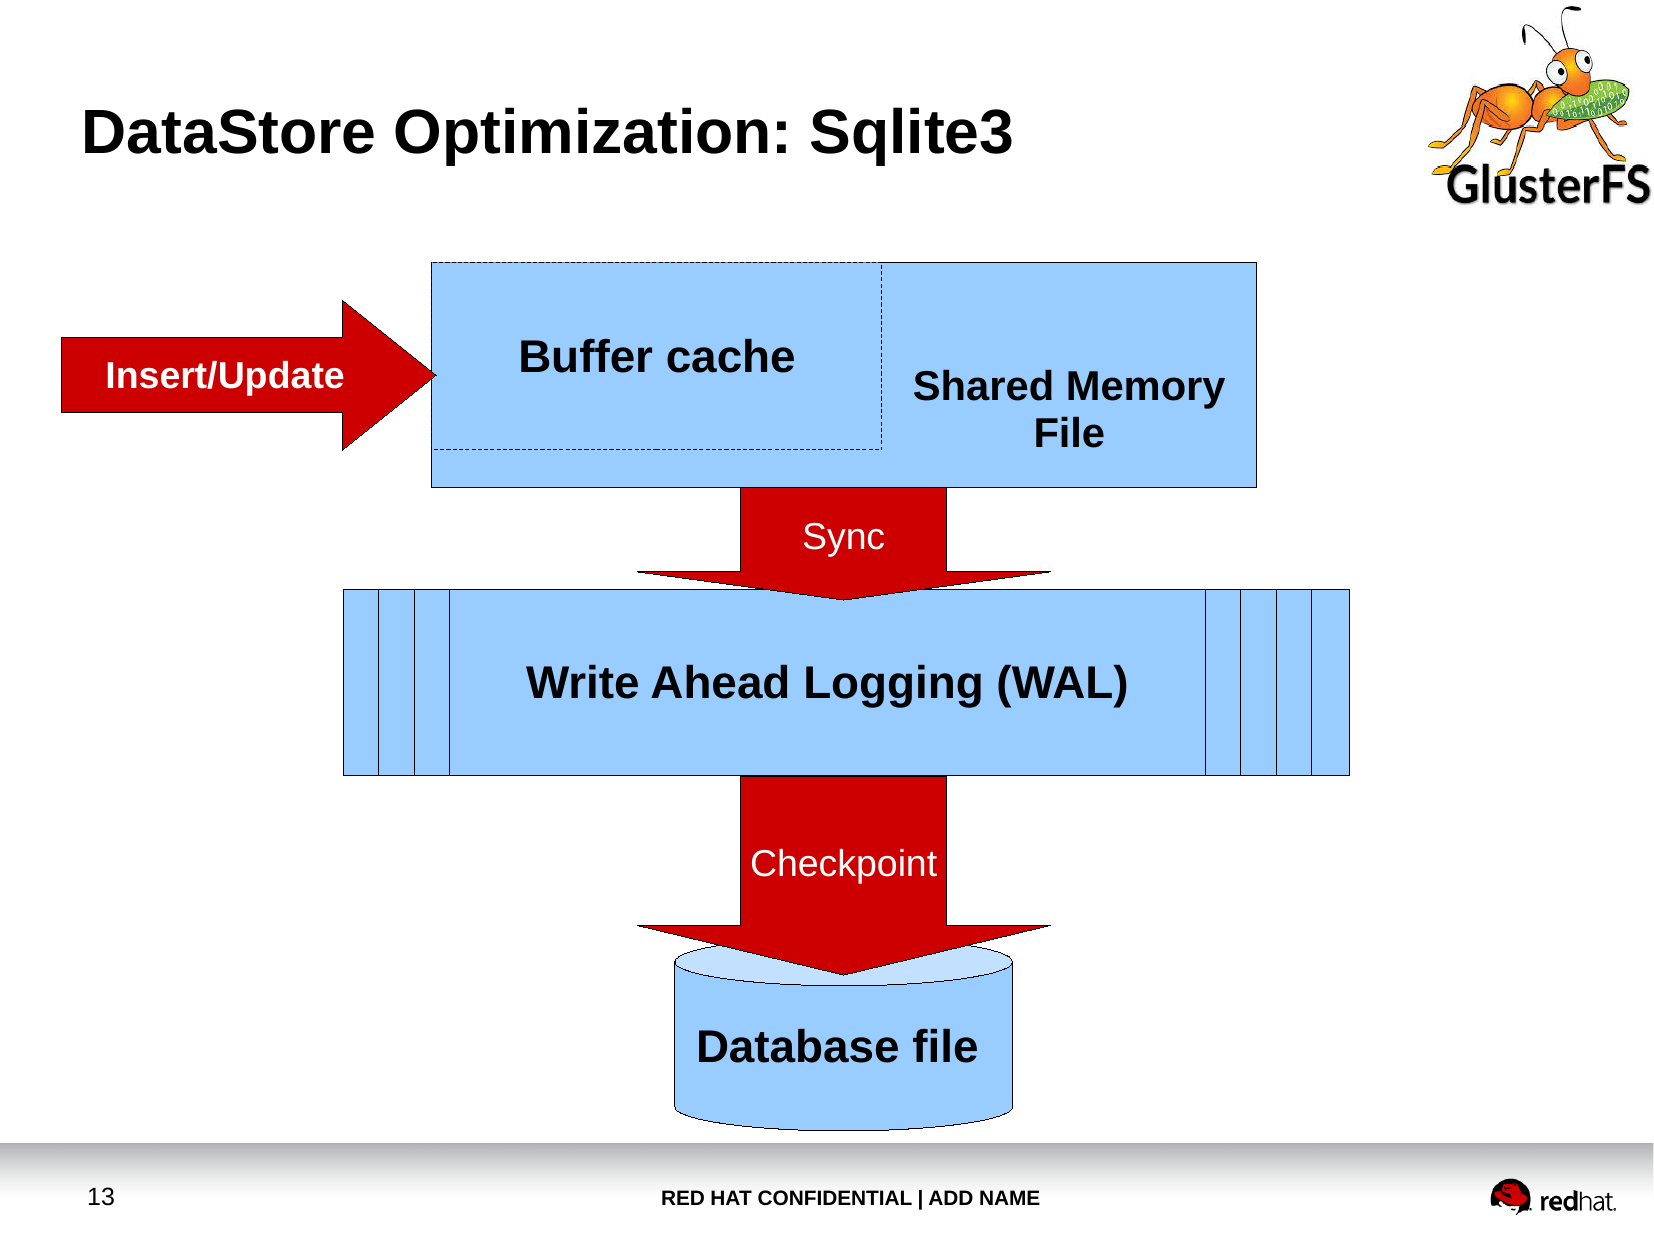

# DataStore Optimization: Sqlite3
Buffer cache
Insert/Update
Shared Memory File
Sync
Write Ahead Logging (WAL)
Checkpoint
Database file